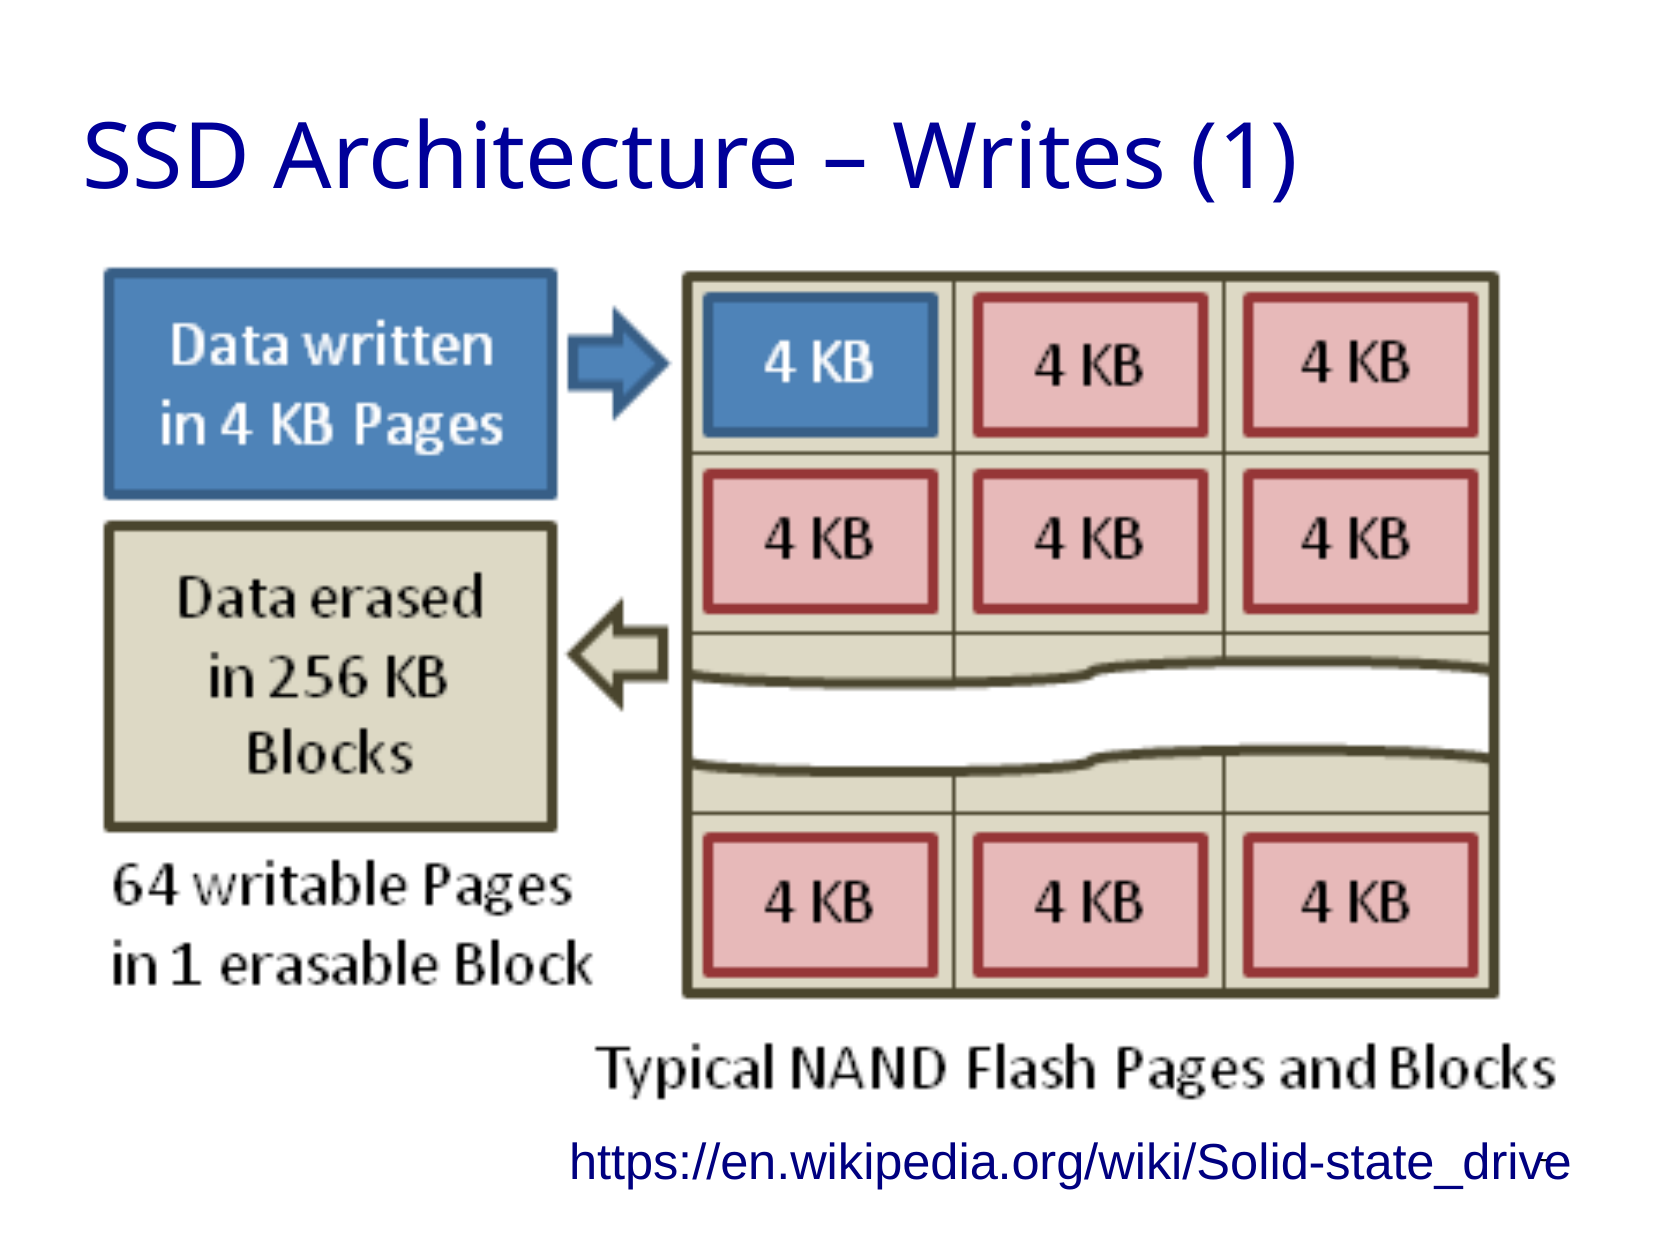

# SSD Architecture – Writes (1)
https://en.wikipedia.org/wiki/Solid-state_drive
34